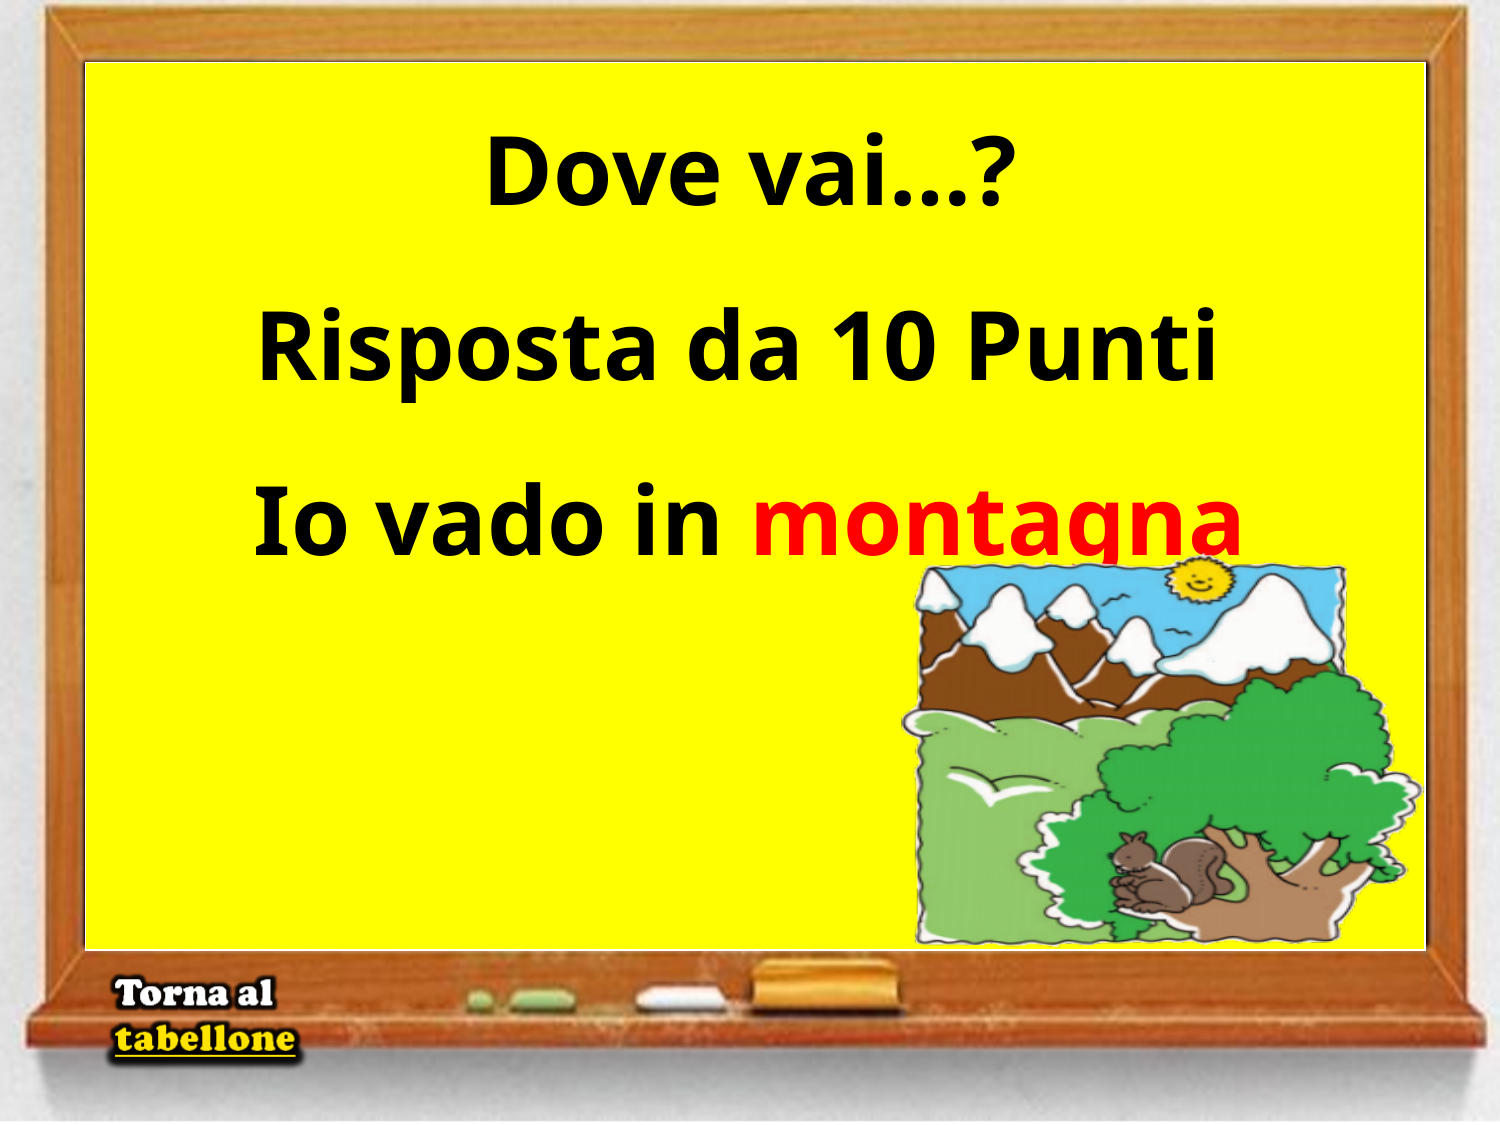

Dove vai…?
Risposta da 10 Punti
Io vado in montagna